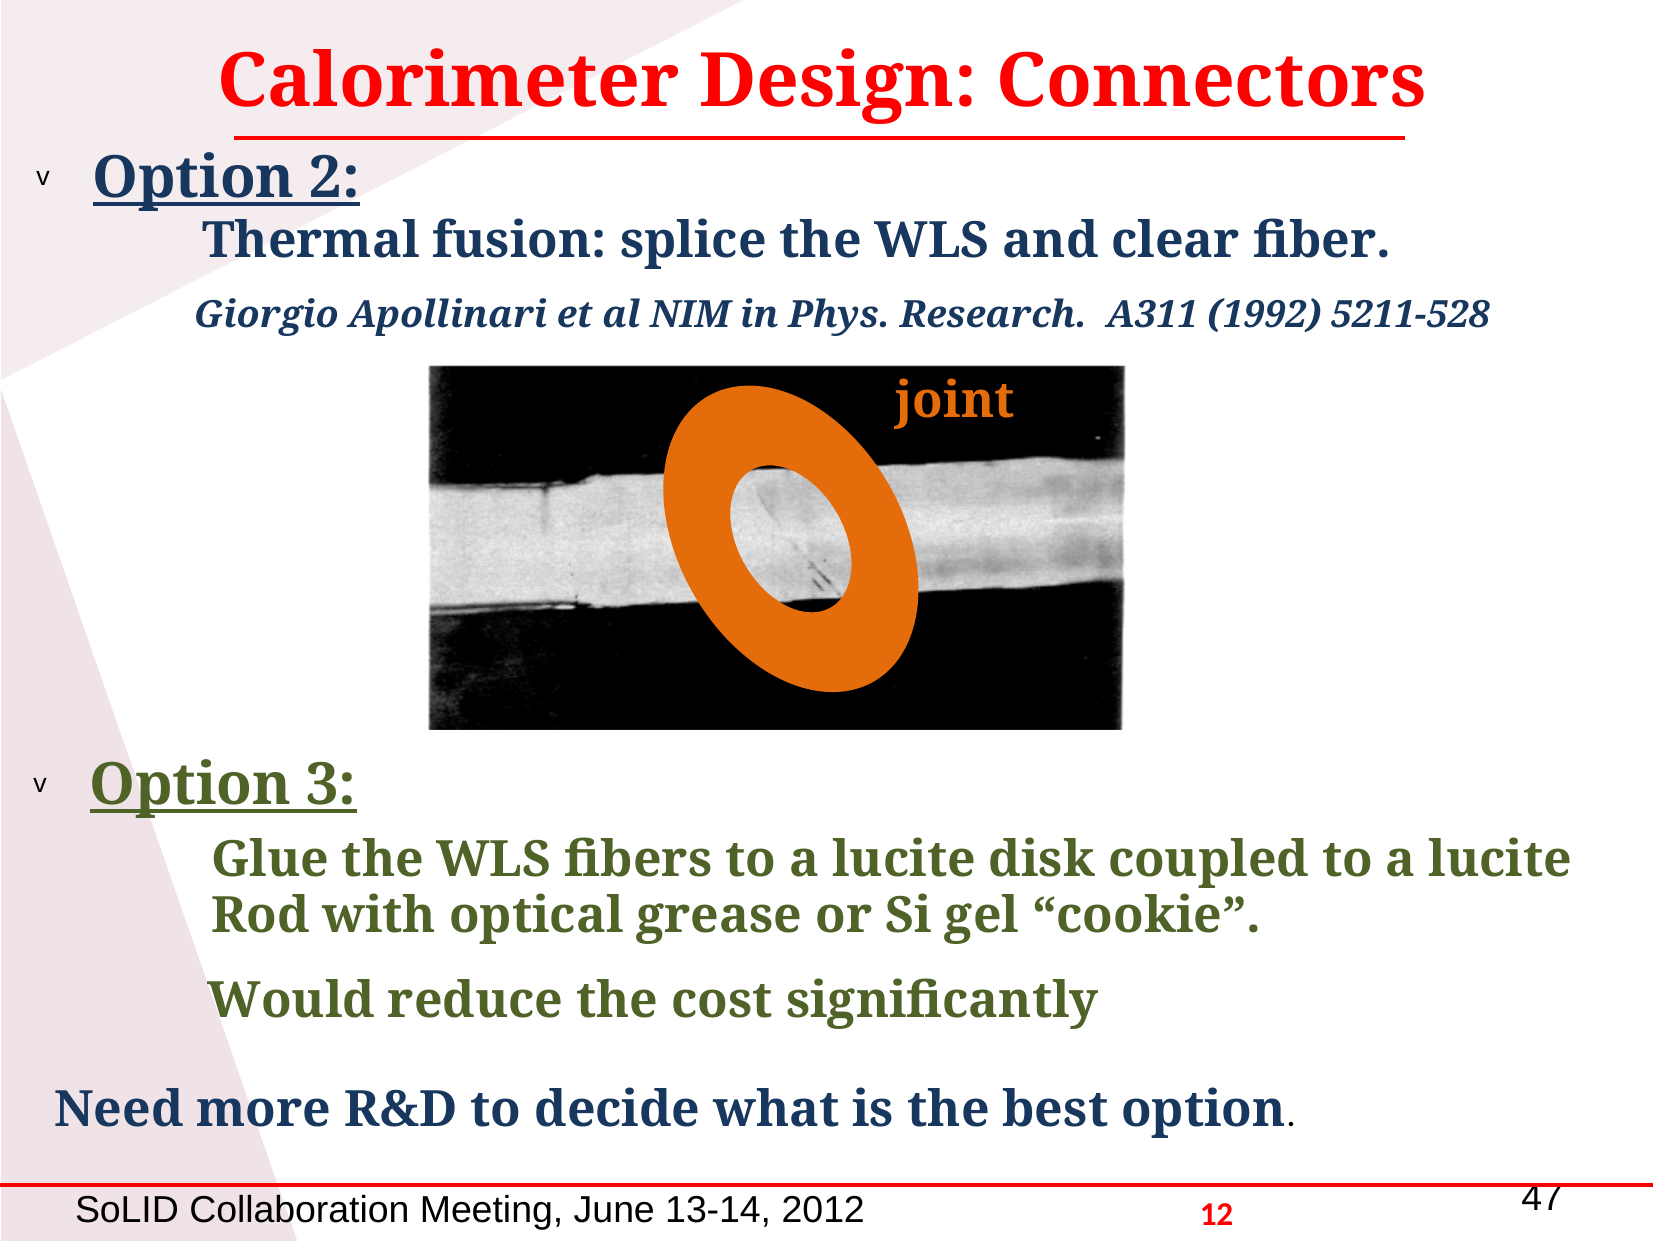

Calorimeter Design: Connectors
Option 2:
Thermal fusion: splice the WLS and clear fiber.
Giorgio Apollinari et al NIM in Phys. Research. A311 (1992) 5211-528
joint
Option 3:
Glue the WLS fibers to a lucite disk coupled to a lucite
Rod with optical grease or Si gel “cookie”.
Would reduce the cost significantly
Need more R&D to decide what is the best option.
47
12